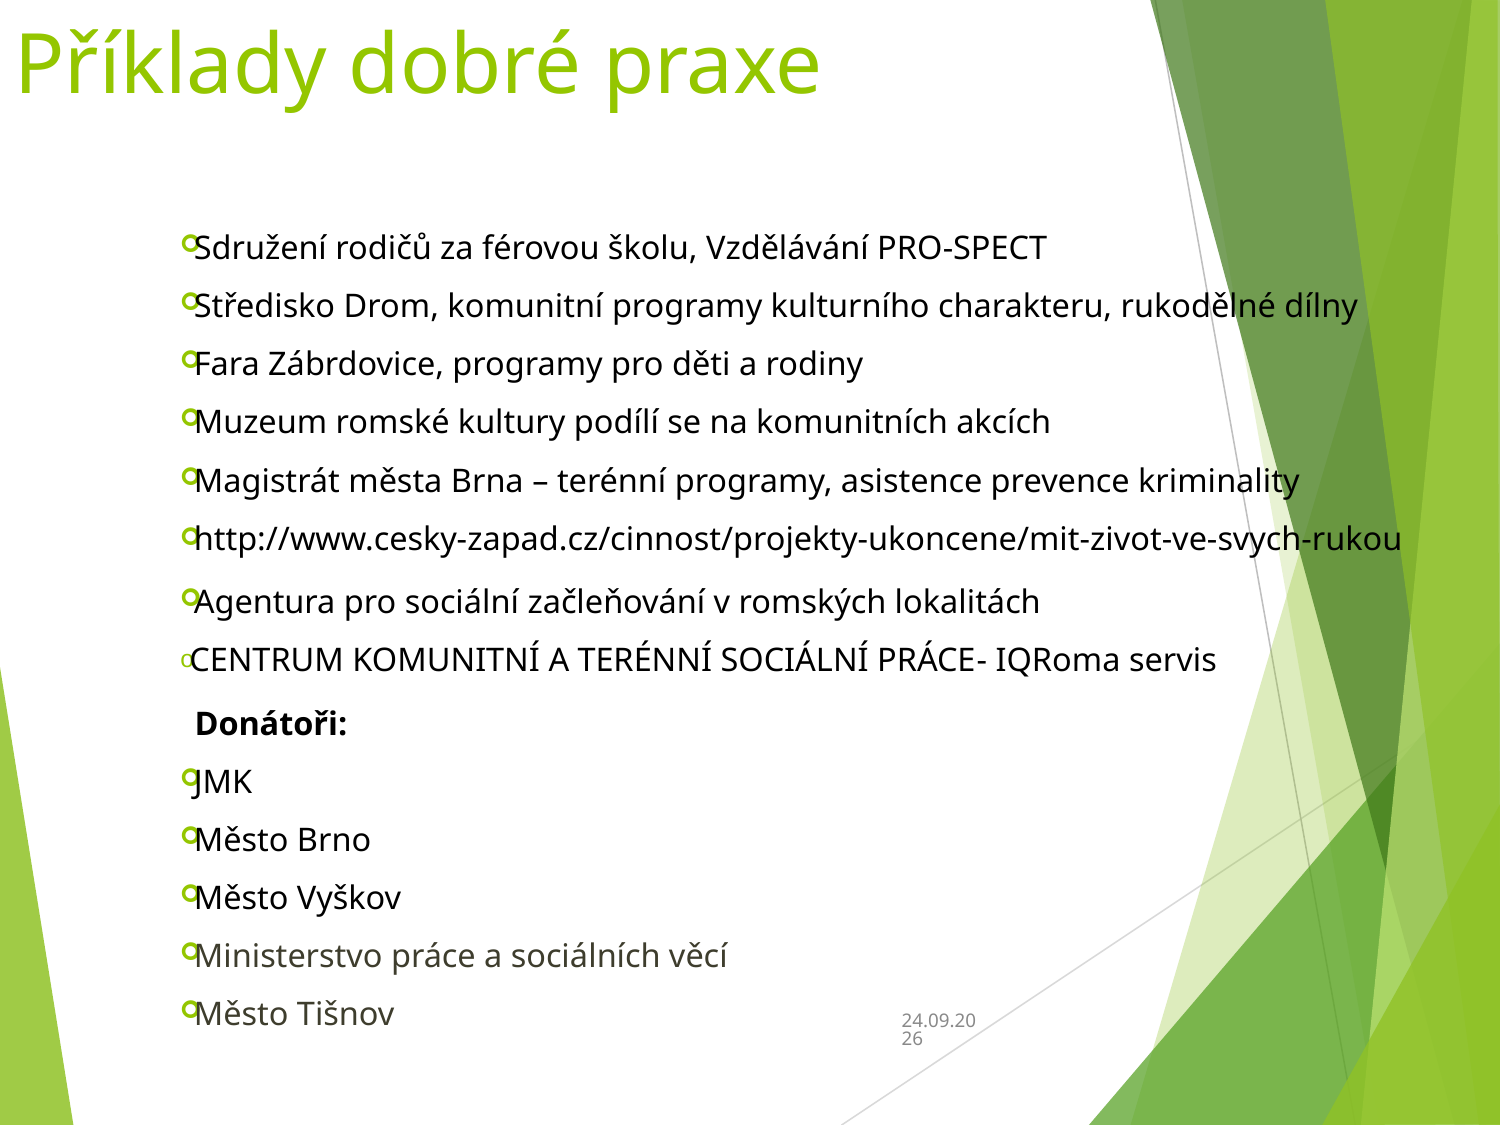

# Příklady dobré praxe
Sdružení rodičů za férovou školu, Vzdělávání PRO-SPECT
Středisko Drom, komunitní programy kulturního charakteru, rukodělné dílny
Fara Zábrdovice, programy pro děti a rodiny
Muzeum romské kultury podílí se na komunitních akcích
Magistrát města Brna – terénní programy, asistence prevence kriminality
http://www.cesky-zapad.cz/cinnost/projekty-ukoncene/mit-zivot-ve-svych-rukou
Agentura pro sociální začleňování v romských lokalitách
CENTRUM KOMUNITNÍ A TERÉNNÍ SOCIÁLNÍ PRÁCE- IQRoma servis
Donátoři:
JMK
Město Brno
Město Vyškov
Ministerstvo práce a sociálních věcí
Město Tišnov